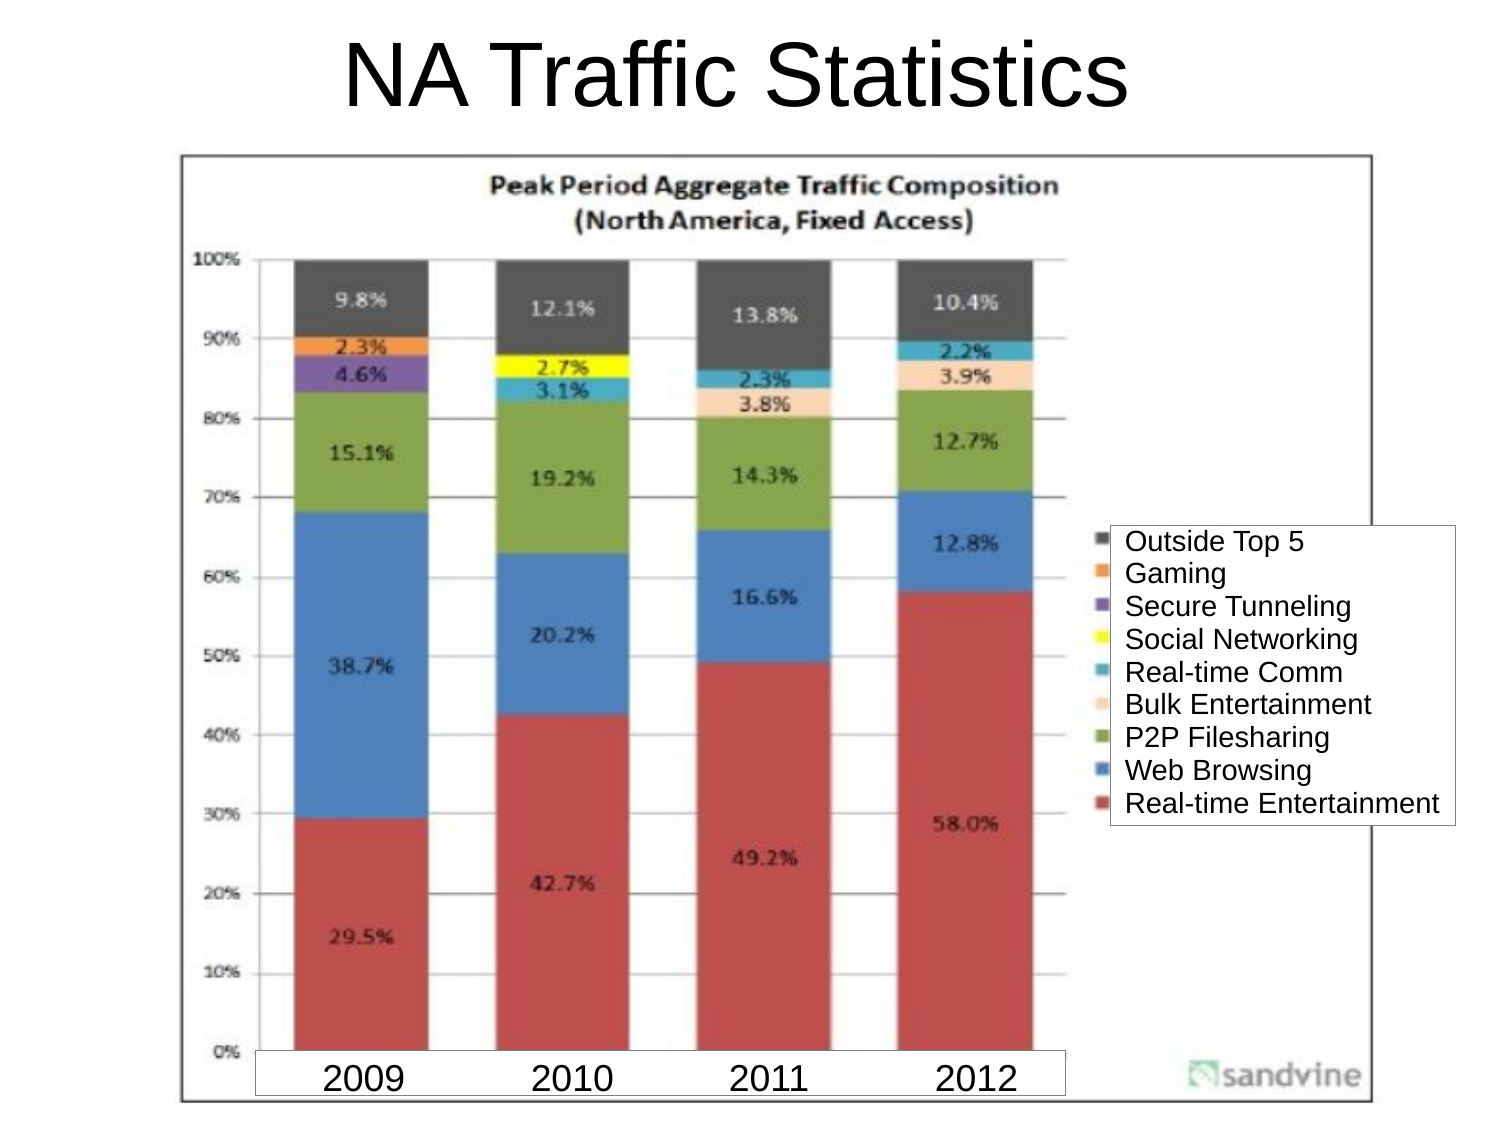

NA Traffic Statistics
Outside Top 5
Gaming
Secure Tunneling
Social Networking
Real-time Comm
Bulk Entertainment
P2P Filesharing
Web Browsing
Real-time Entertainment
 2009 2010 2011 2012